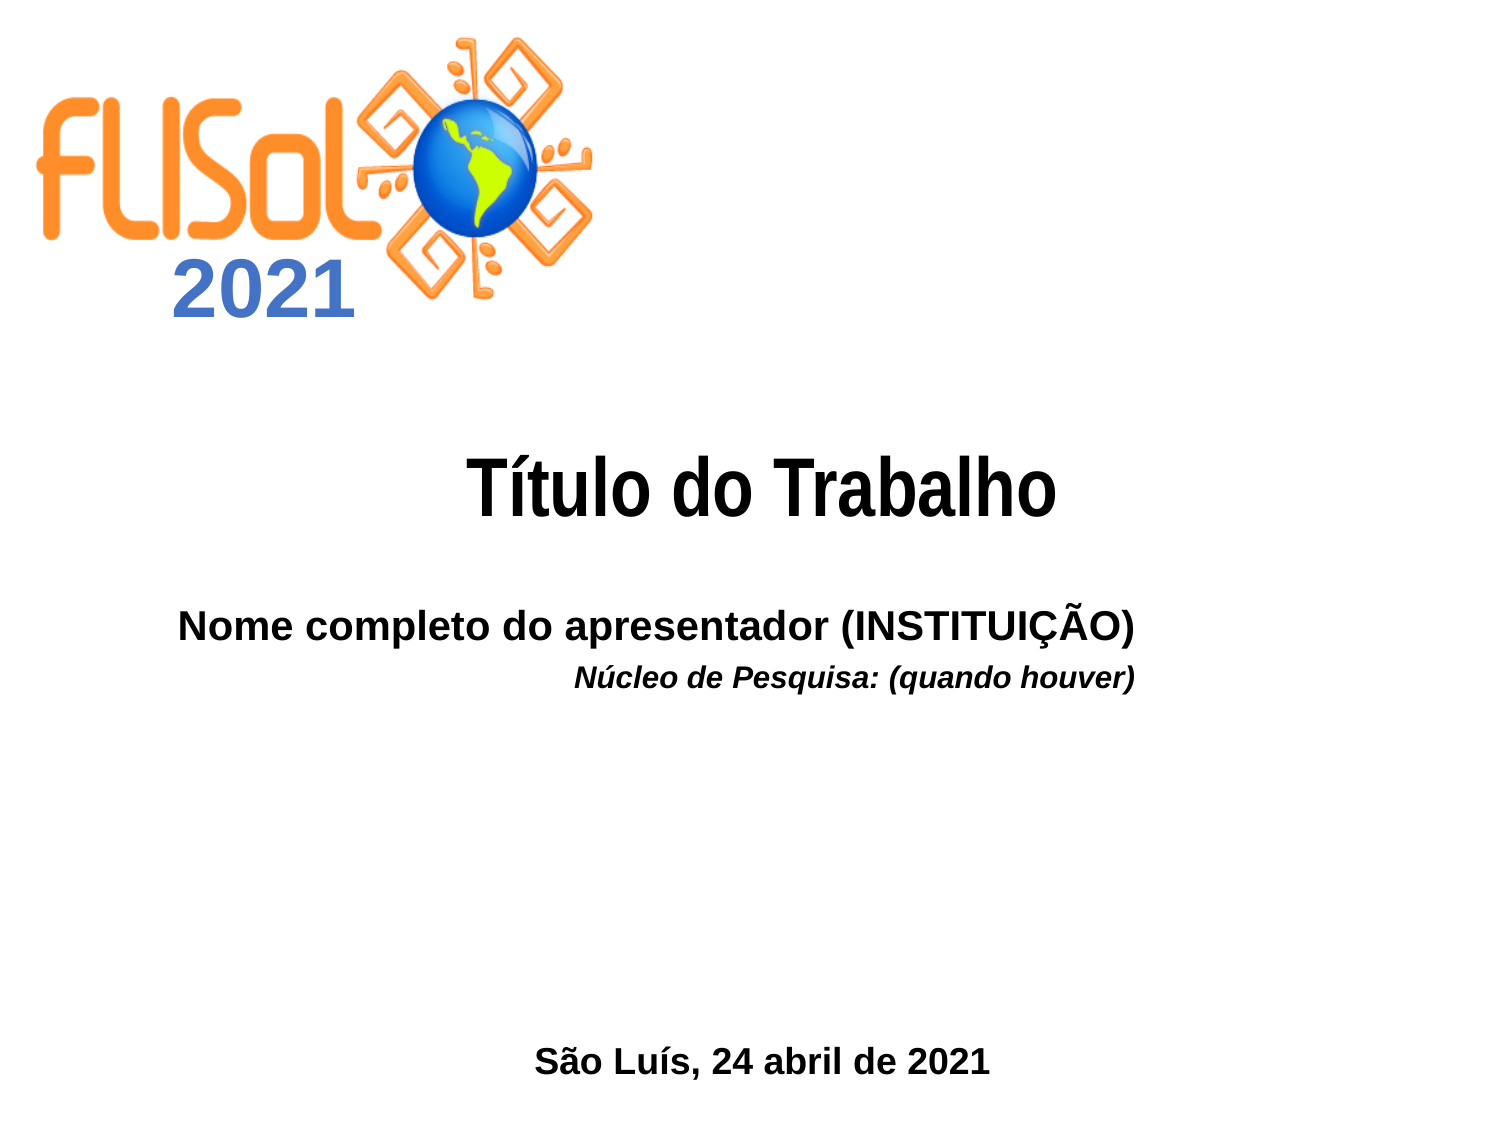

Título do Trabalho
Nome completo do apresentador (INSTITUIÇÃO)
Núcleo de Pesquisa: (quando houver)
São Luís, 24 abril de 2021